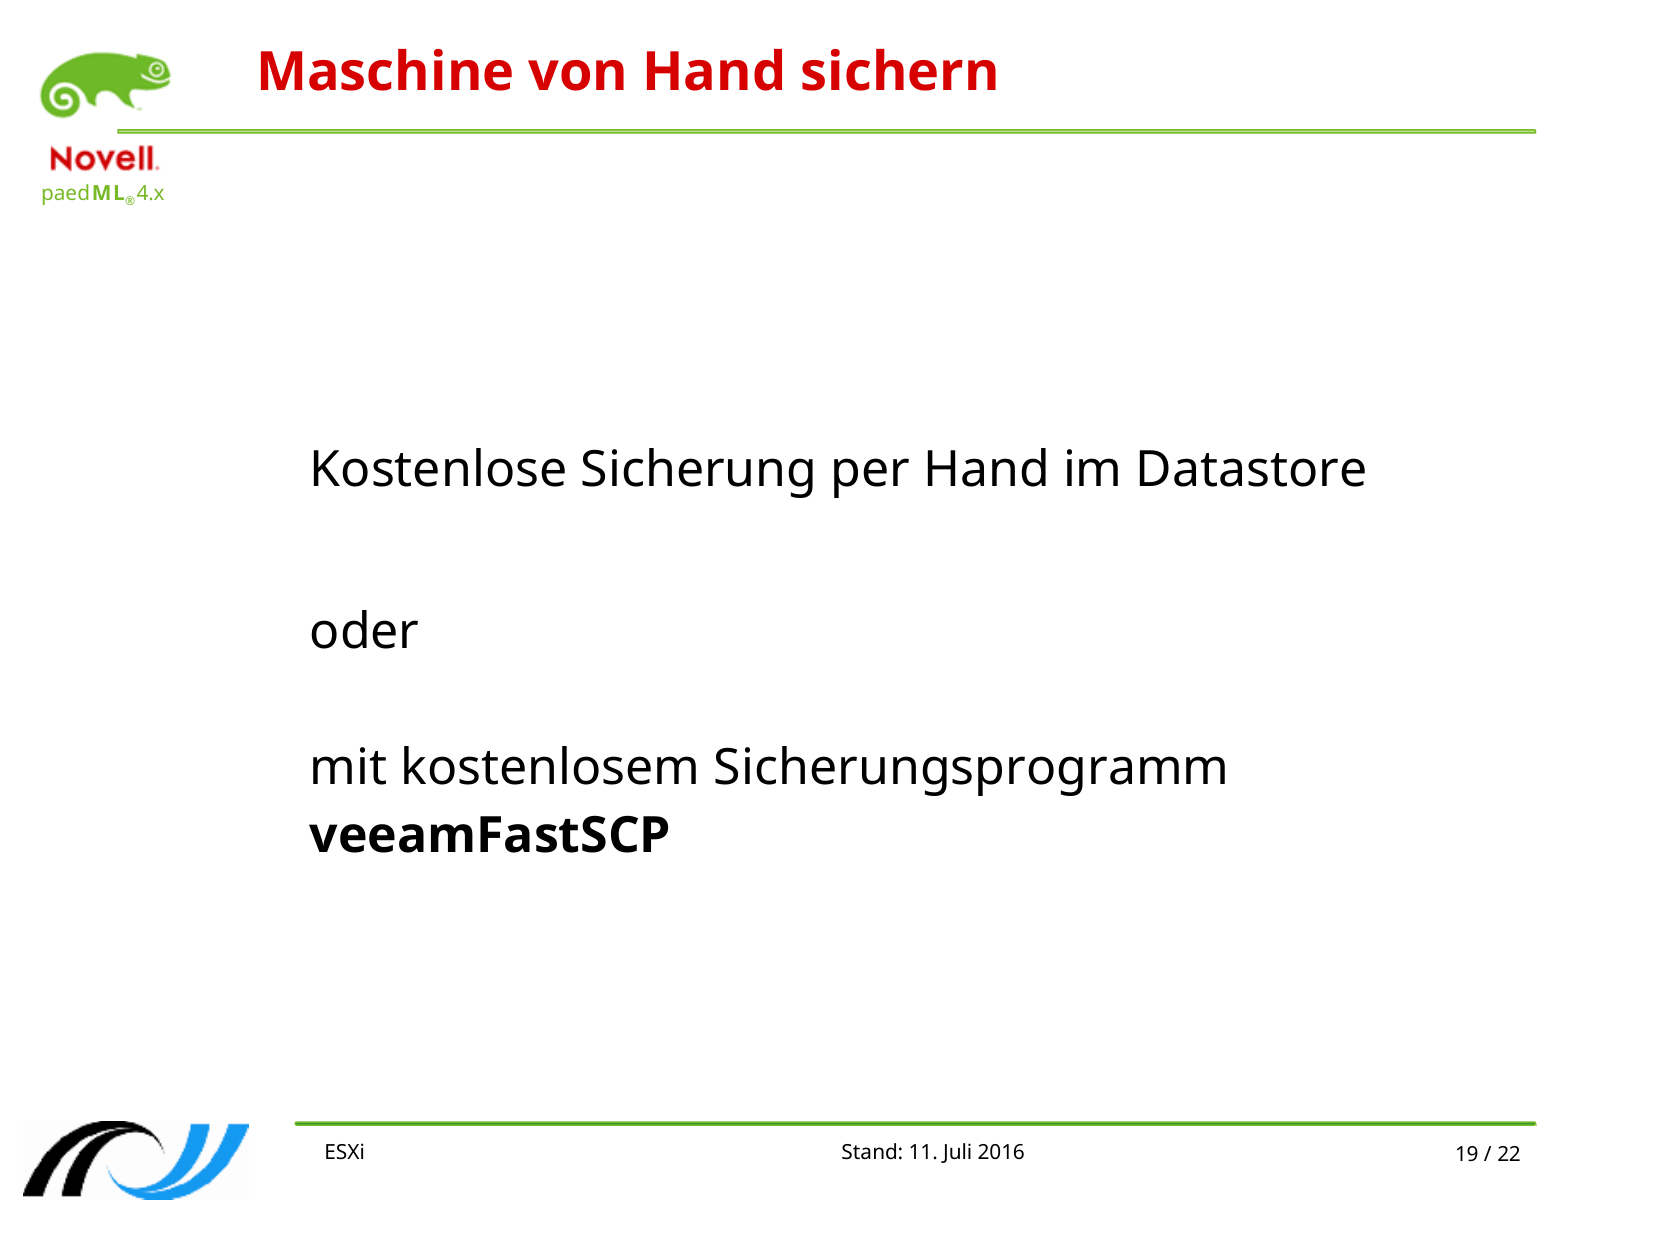

# Maschine von Hand sichern
Kostenlose Sicherung per Hand im Datastore
oder
mit kostenlosem Sicherungsprogramm veeamFastSCP
ESXi
11. Juli 2016
19